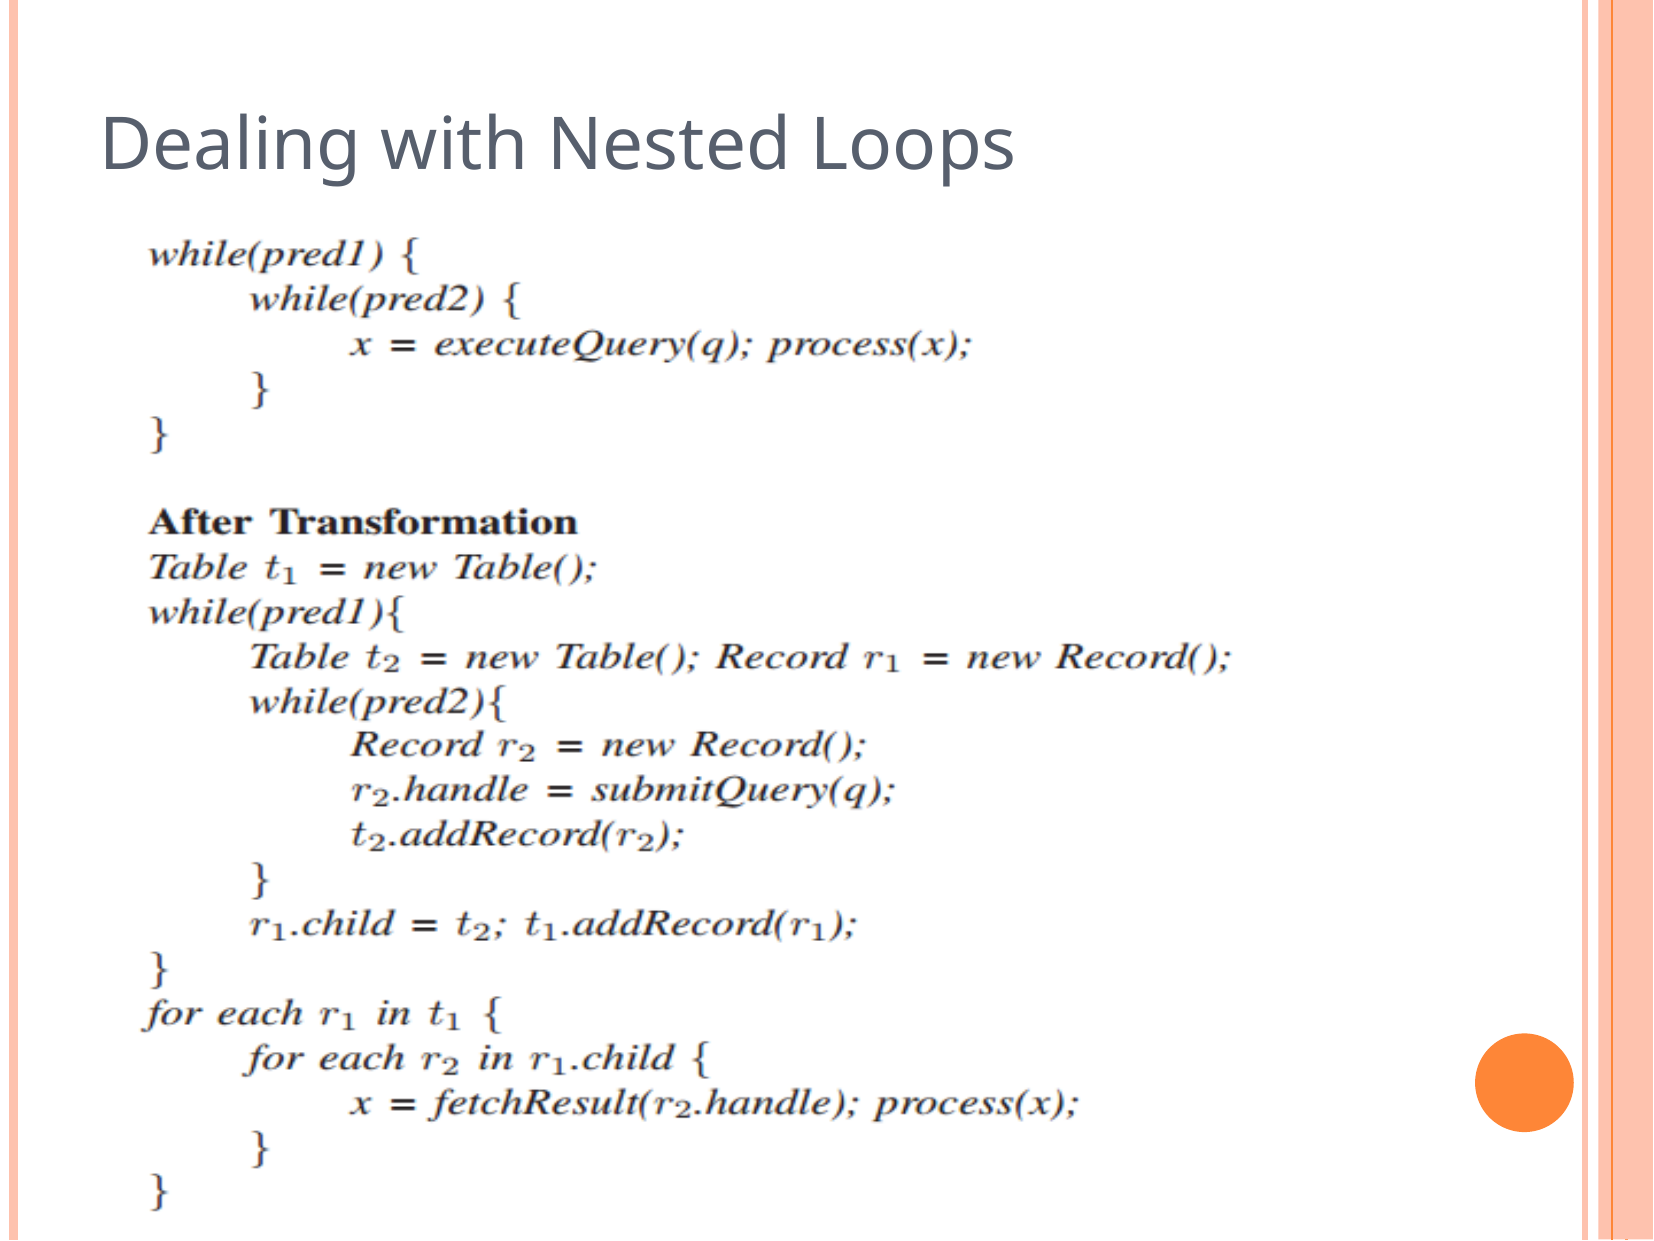

Dealing with Nested Loops
1A(i) Basic Form
/56